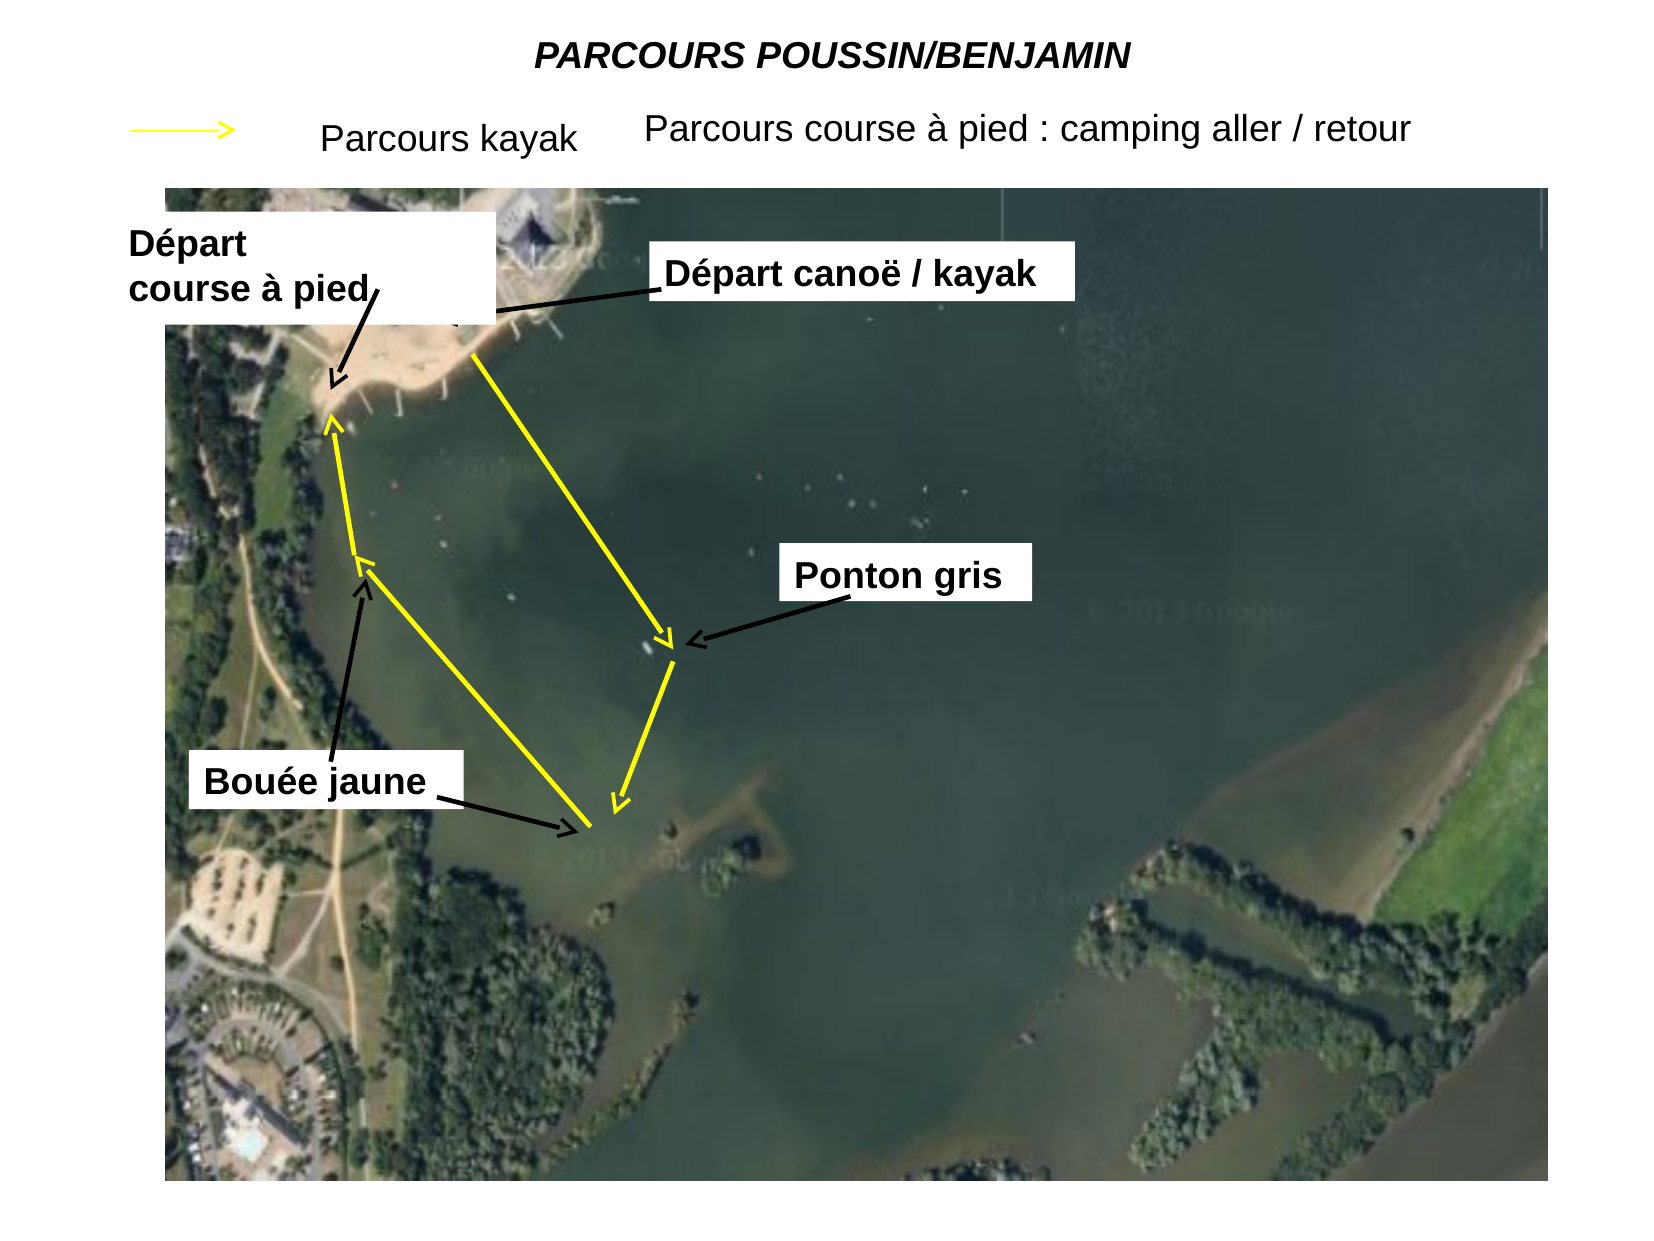

PARCOURS POUSSIN/BENJAMIN
Parcours course à pied : camping aller / retour
Parcours kayak
Départ
course à pied
Départ canoë / kayak
Ponton gris
Bouée jaune